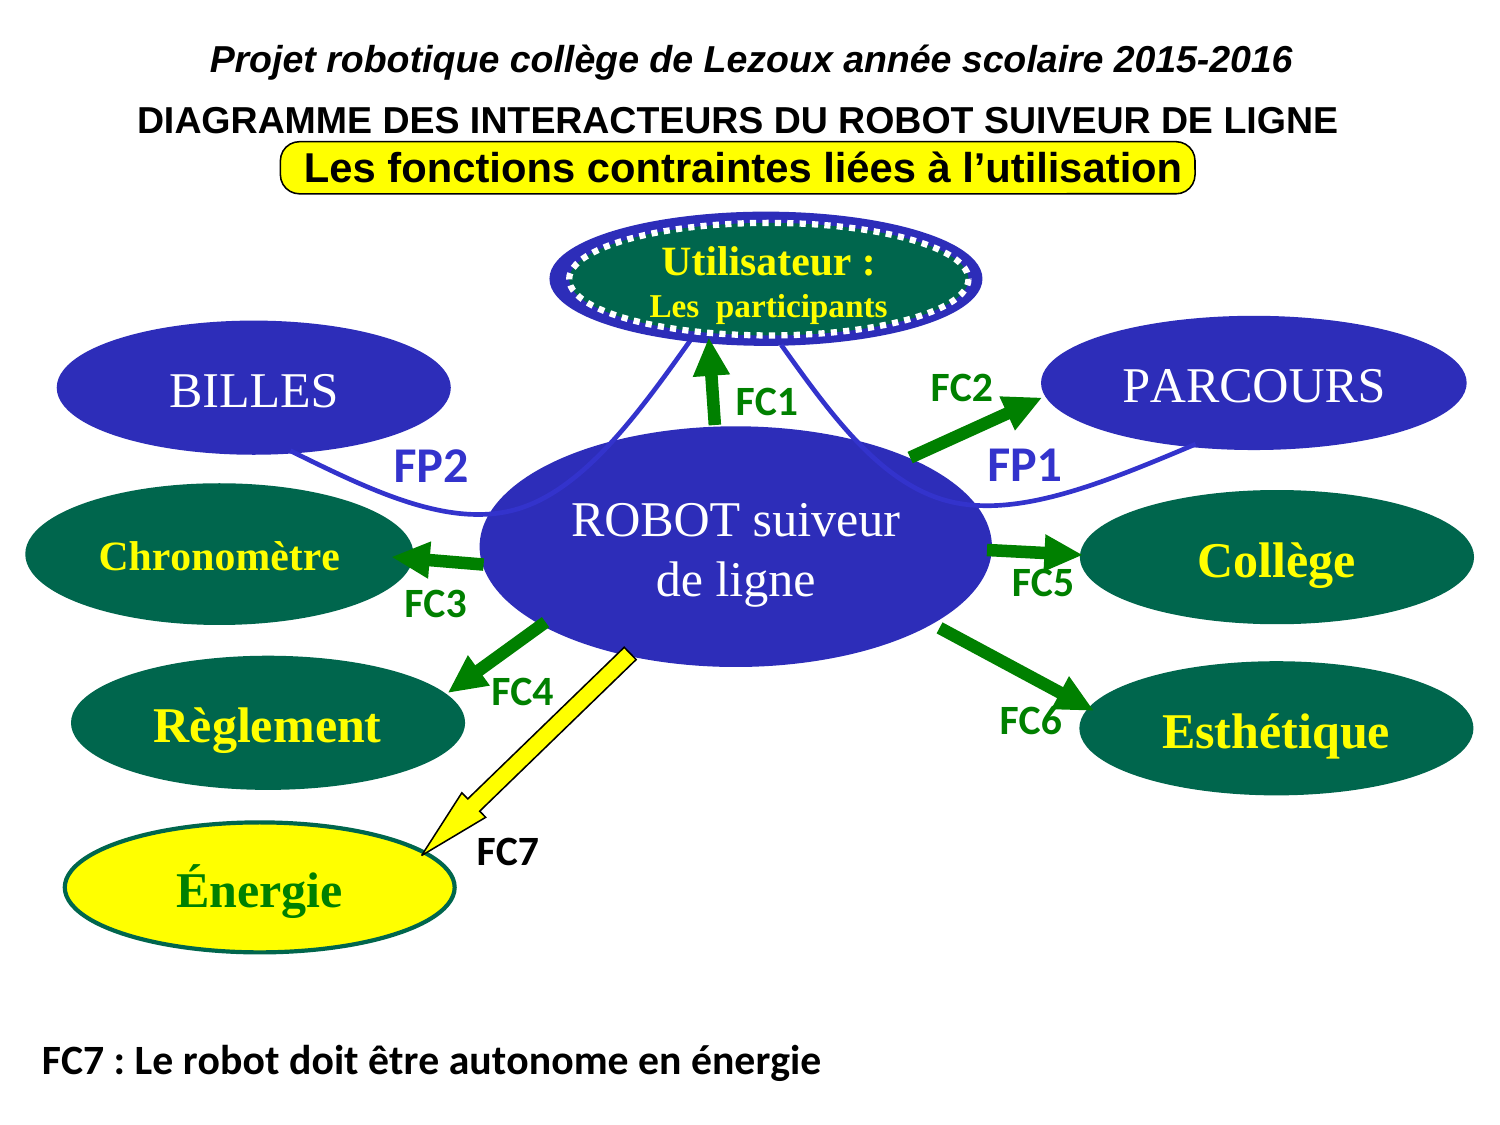

Projet robotique collège de Lezoux année scolaire 2015-2016
DIAGRAMME DES INTERACTEURS DU ROBOT SUIVEUR DE LIGNE
 Les fonctions contraintes liées à l’utilisation
Le défi
Utilisateur : Les participants
PARCOURS
BILLES
FC2
FC1
ROBOT suiveur de ligne
FP1
FP2
Chronomètre
Collège
FC5
FC3
Règlement
Esthétique
FC4
FC6
Énergie
FC7
FC7 : Le robot doit être autonome en énergie